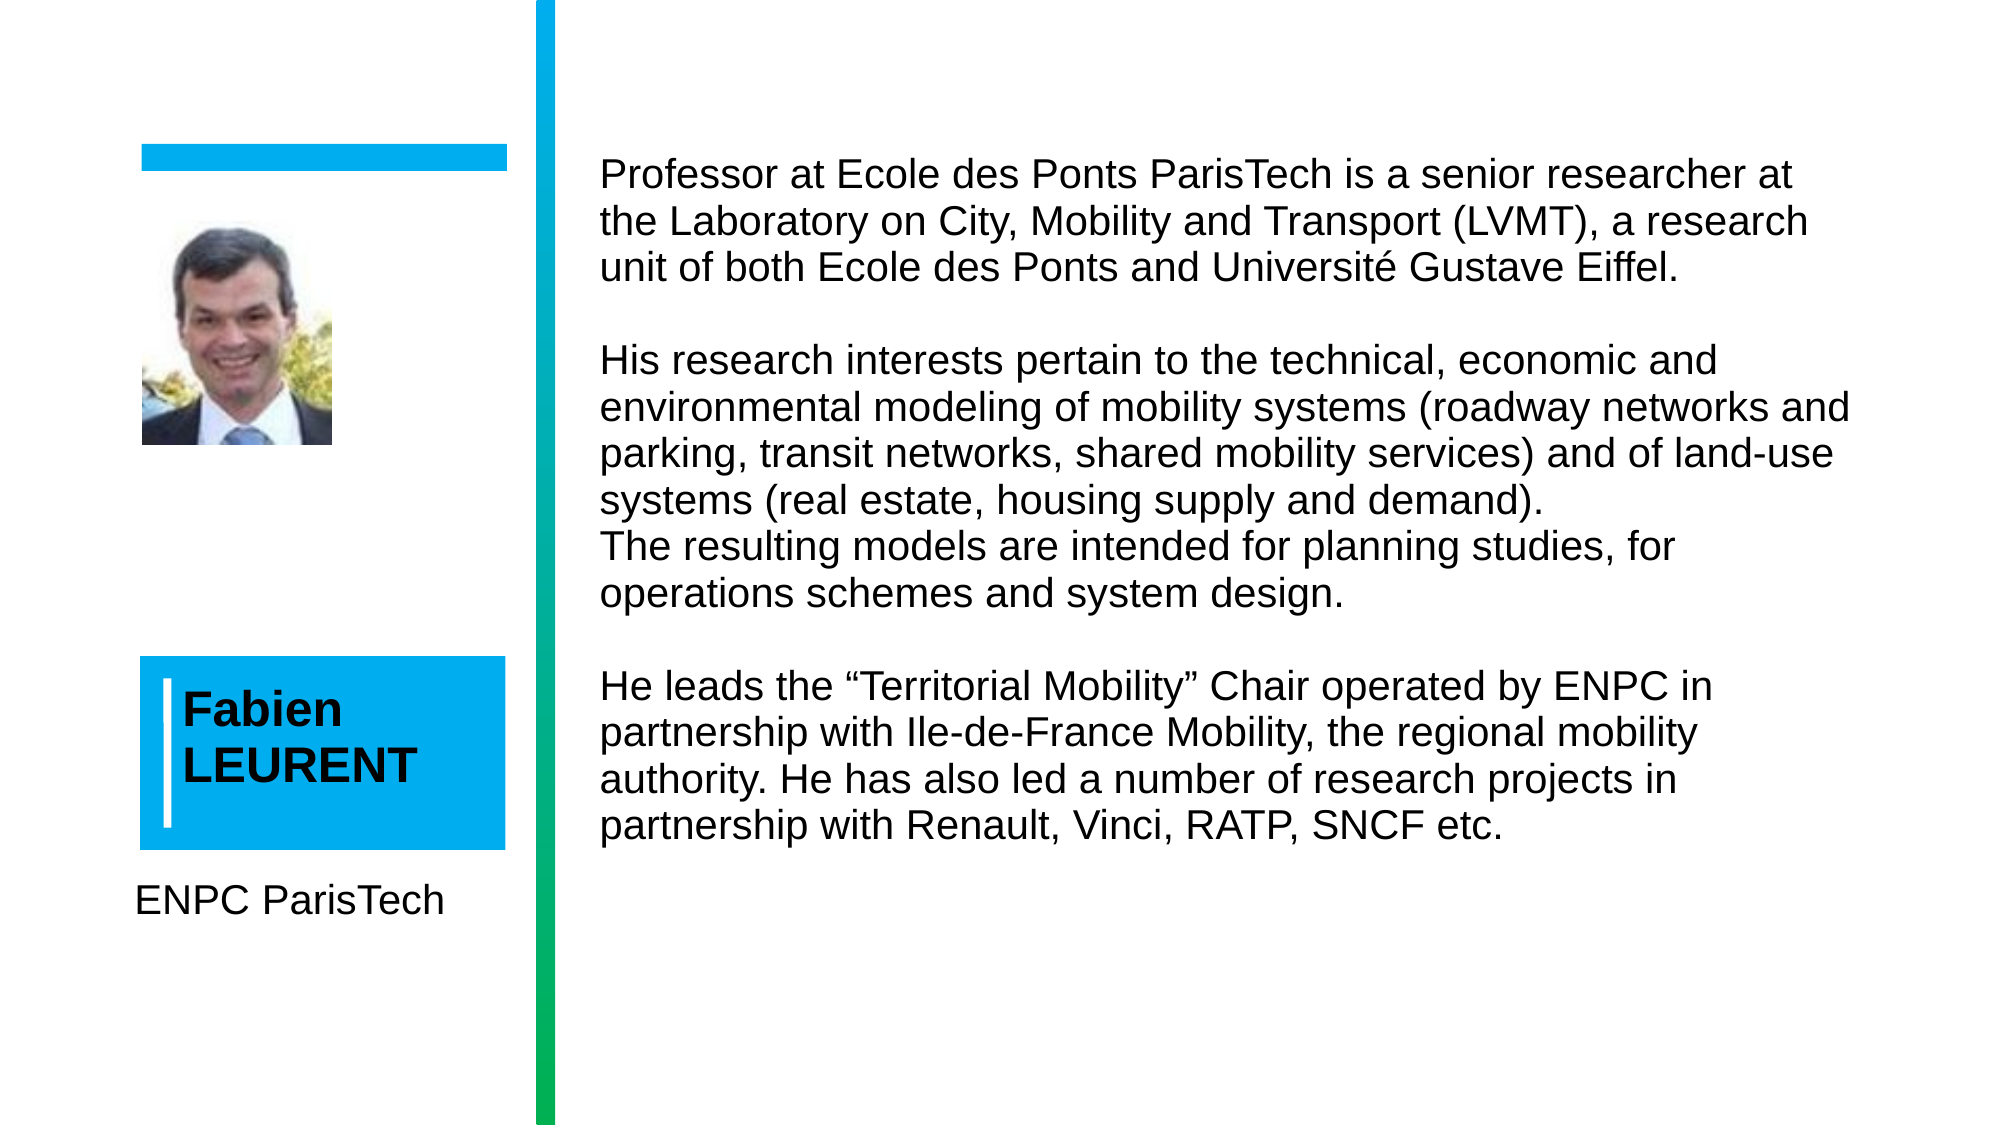

Professor at Ecole des Ponts ParisTech is a senior researcher at the Laboratory on City, Mobility and Transport (LVMT), a research unit of both Ecole des Ponts and Université Gustave Eiffel.
His research interests pertain to the technical, economic and environmental modeling of mobility systems (roadway networks and parking, transit networks, shared mobility services) and of land-use systems (real estate, housing supply and demand).
The resulting models are intended for planning studies, for operations schemes and system design.
He leads the “Territorial Mobility” Chair operated by ENPC in partnership with Ile-de-France Mobility, the regional mobility authority. He has also led a number of research projects in partnership with Renault, Vinci, RATP, SNCF etc.
Fabien LEURENT
ENPC ParisTech